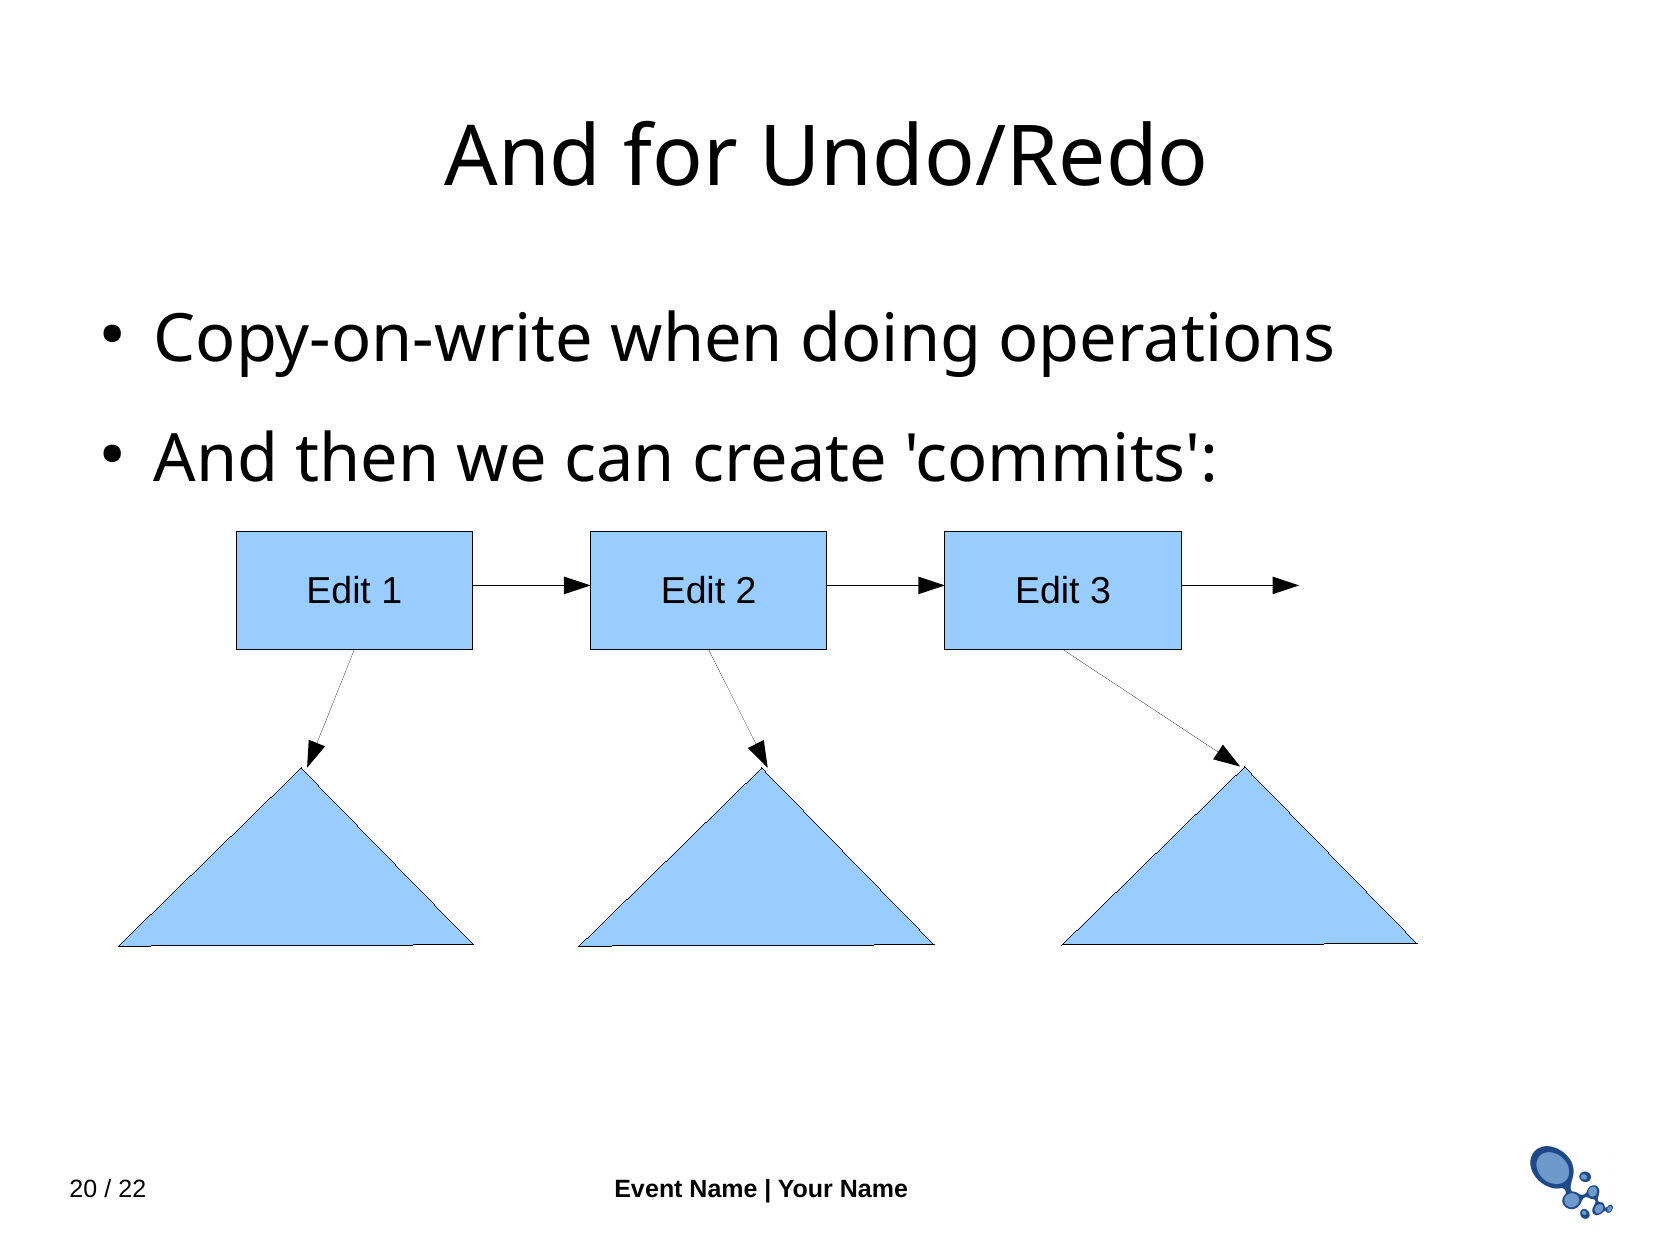

# And for Undo/Redo
Copy-on-write when doing operations
And then we can create 'commits':
Edit 1
Edit 2
Edit 3